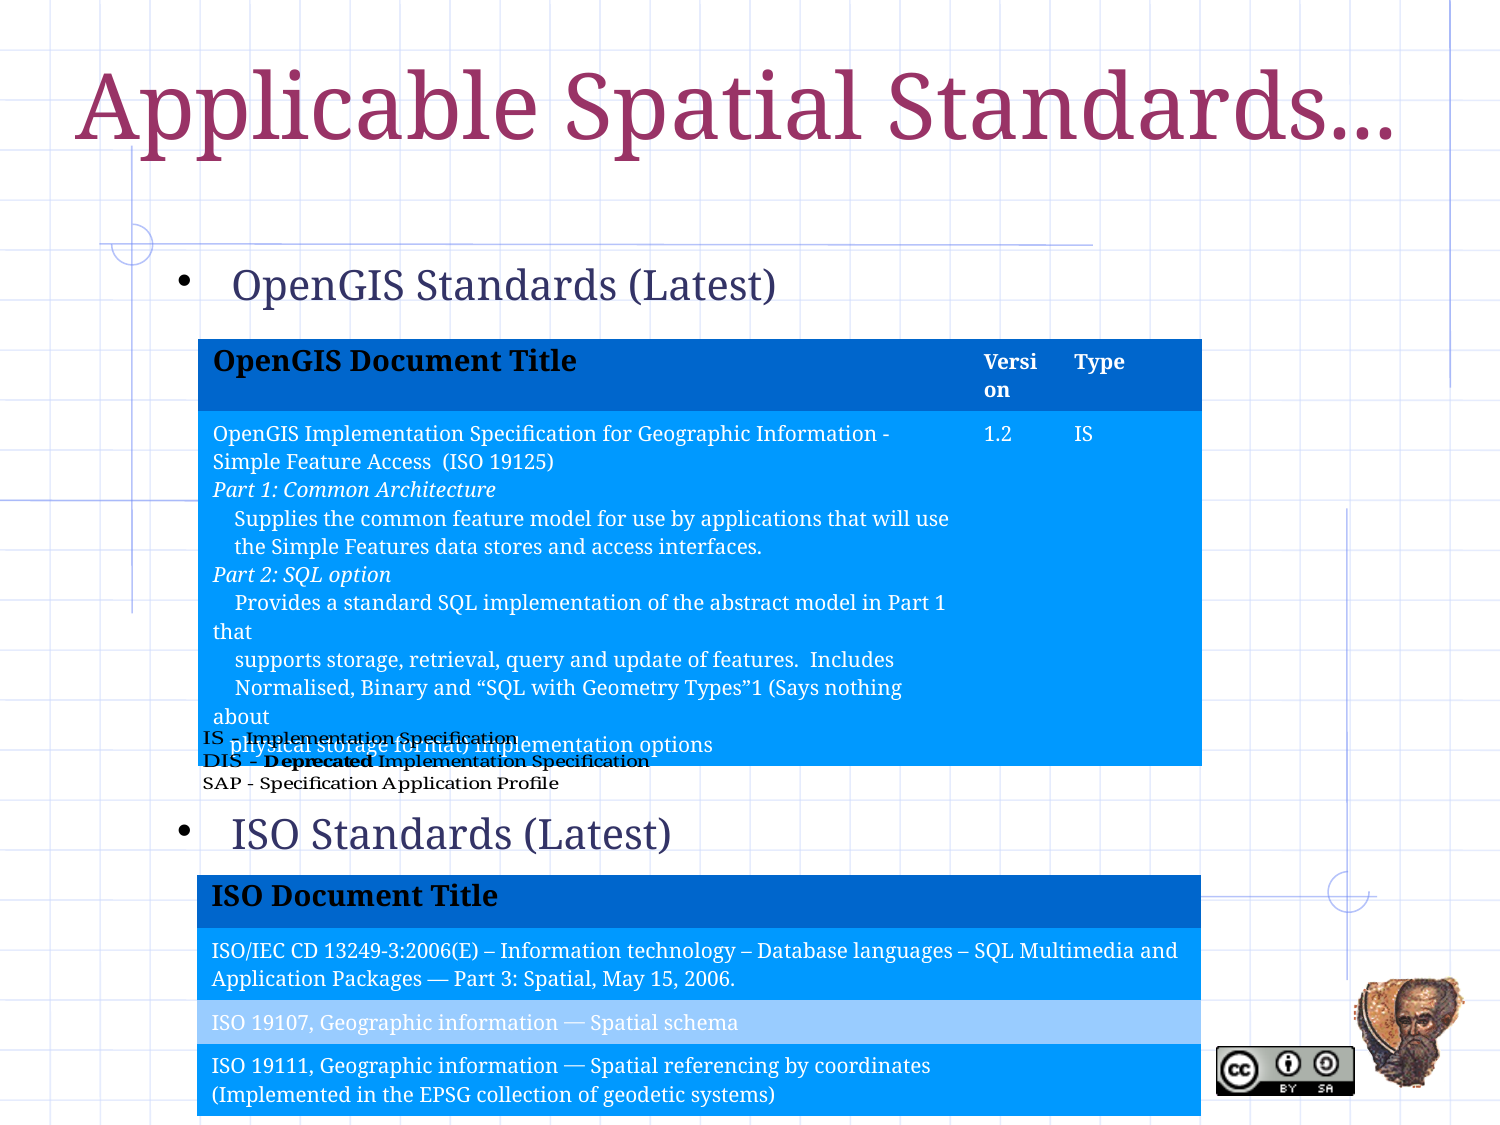

# Applicable Spatial Standards...
OpenGIS Standards (Latest)
ISO Standards (Latest)
| OpenGIS Document Title | Version | Type |
| --- | --- | --- |
| OpenGIS Implementation Specification for Geographic Information - Simple Feature Access (ISO 19125) Part 1: Common Architecture Supplies the common feature model for use by applications that will use the Simple Features data stores and access interfaces. Part 2: SQL option Provides a standard SQL implementation of the abstract model in Part 1 that supports storage, retrieval, query and update of features. Includes Normalised, Binary and “SQL with Geometry Types”1 (Says nothing about physical storage format) implementation options | 1.2 | IS |
| ISO Document Title |
| --- |
| ISO/IEC CD 13249-3:2006(E) – Information technology – Database languages – SQL Multimedia and Application Packages ― Part 3: Spatial, May 15, 2006. |
| ISO 19107, Geographic information ⎯ Spatial schema |
| ISO 19111, Geographic information ⎯ Spatial referencing by coordinates (Implemented in the EPSG collection of geodetic systems) |